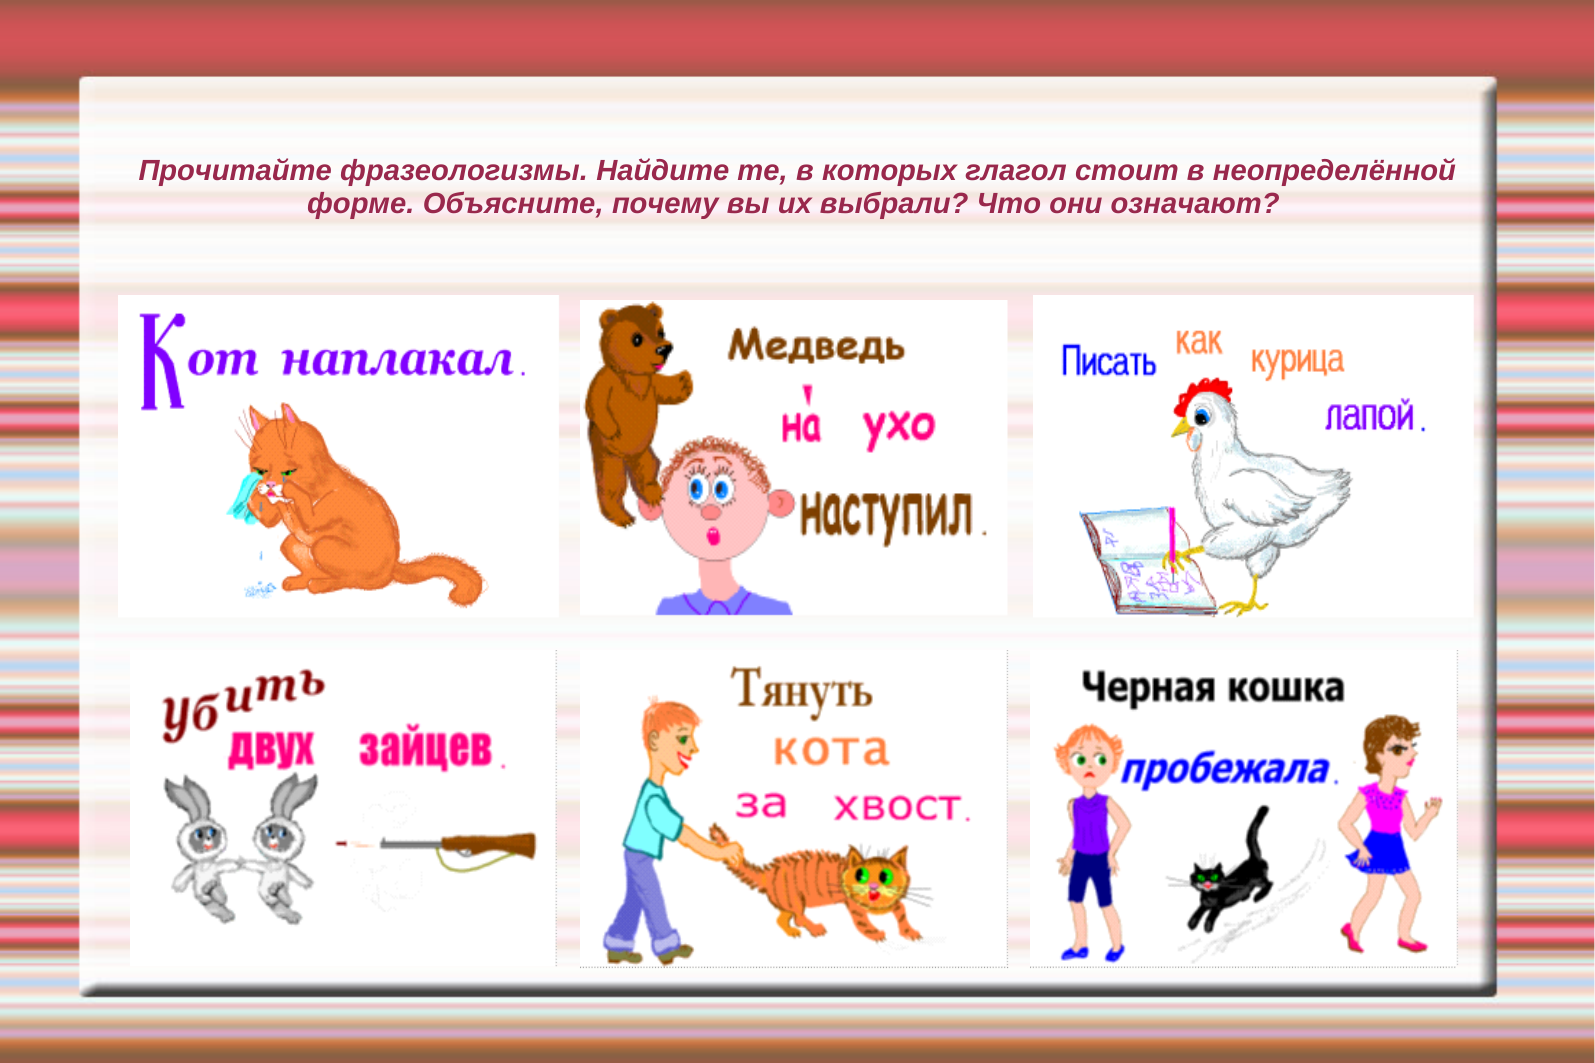

# Прочитайте фразеологизмы. Найдите те, в которых глагол стоит в неопределённой форме. Объясните, почему вы их выбрали? Что они означают?